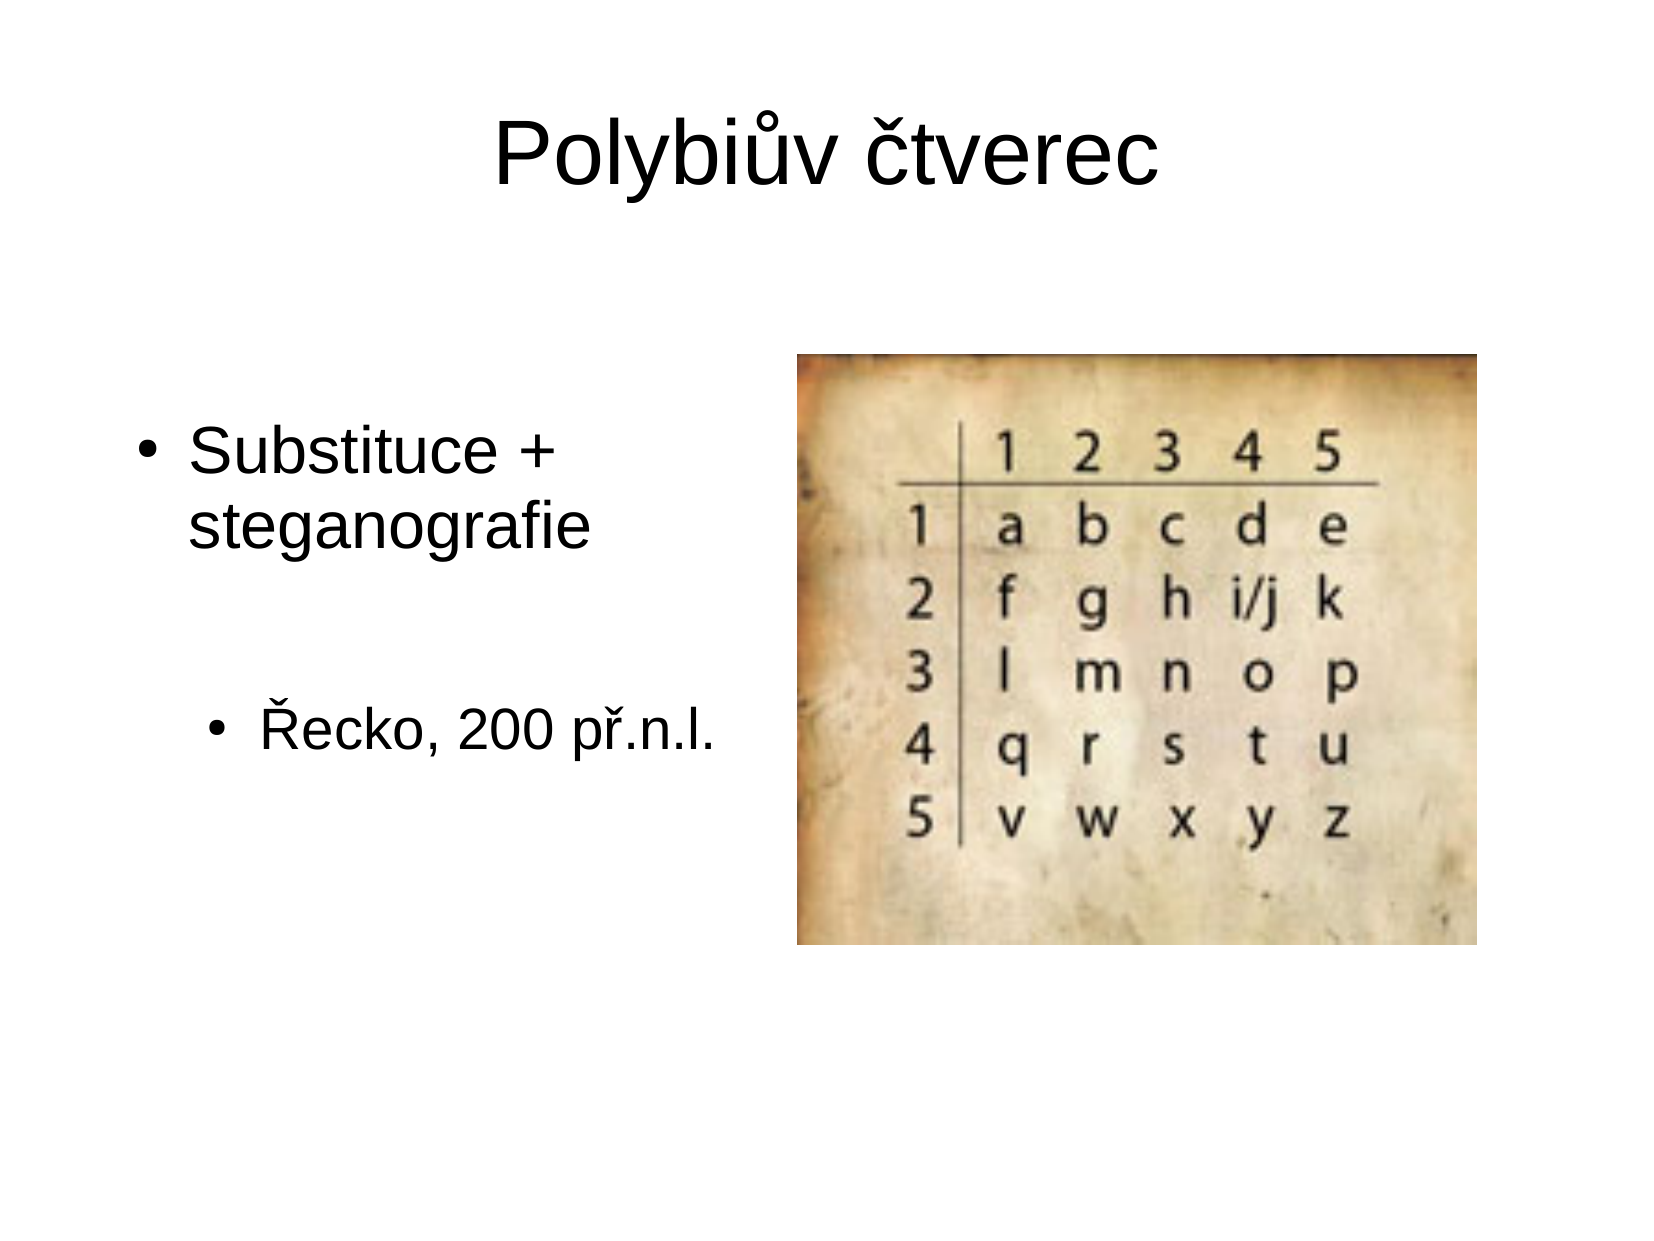

# Polybiův čtverec
Substituce + steganografie
Řecko, 200 př.n.l.